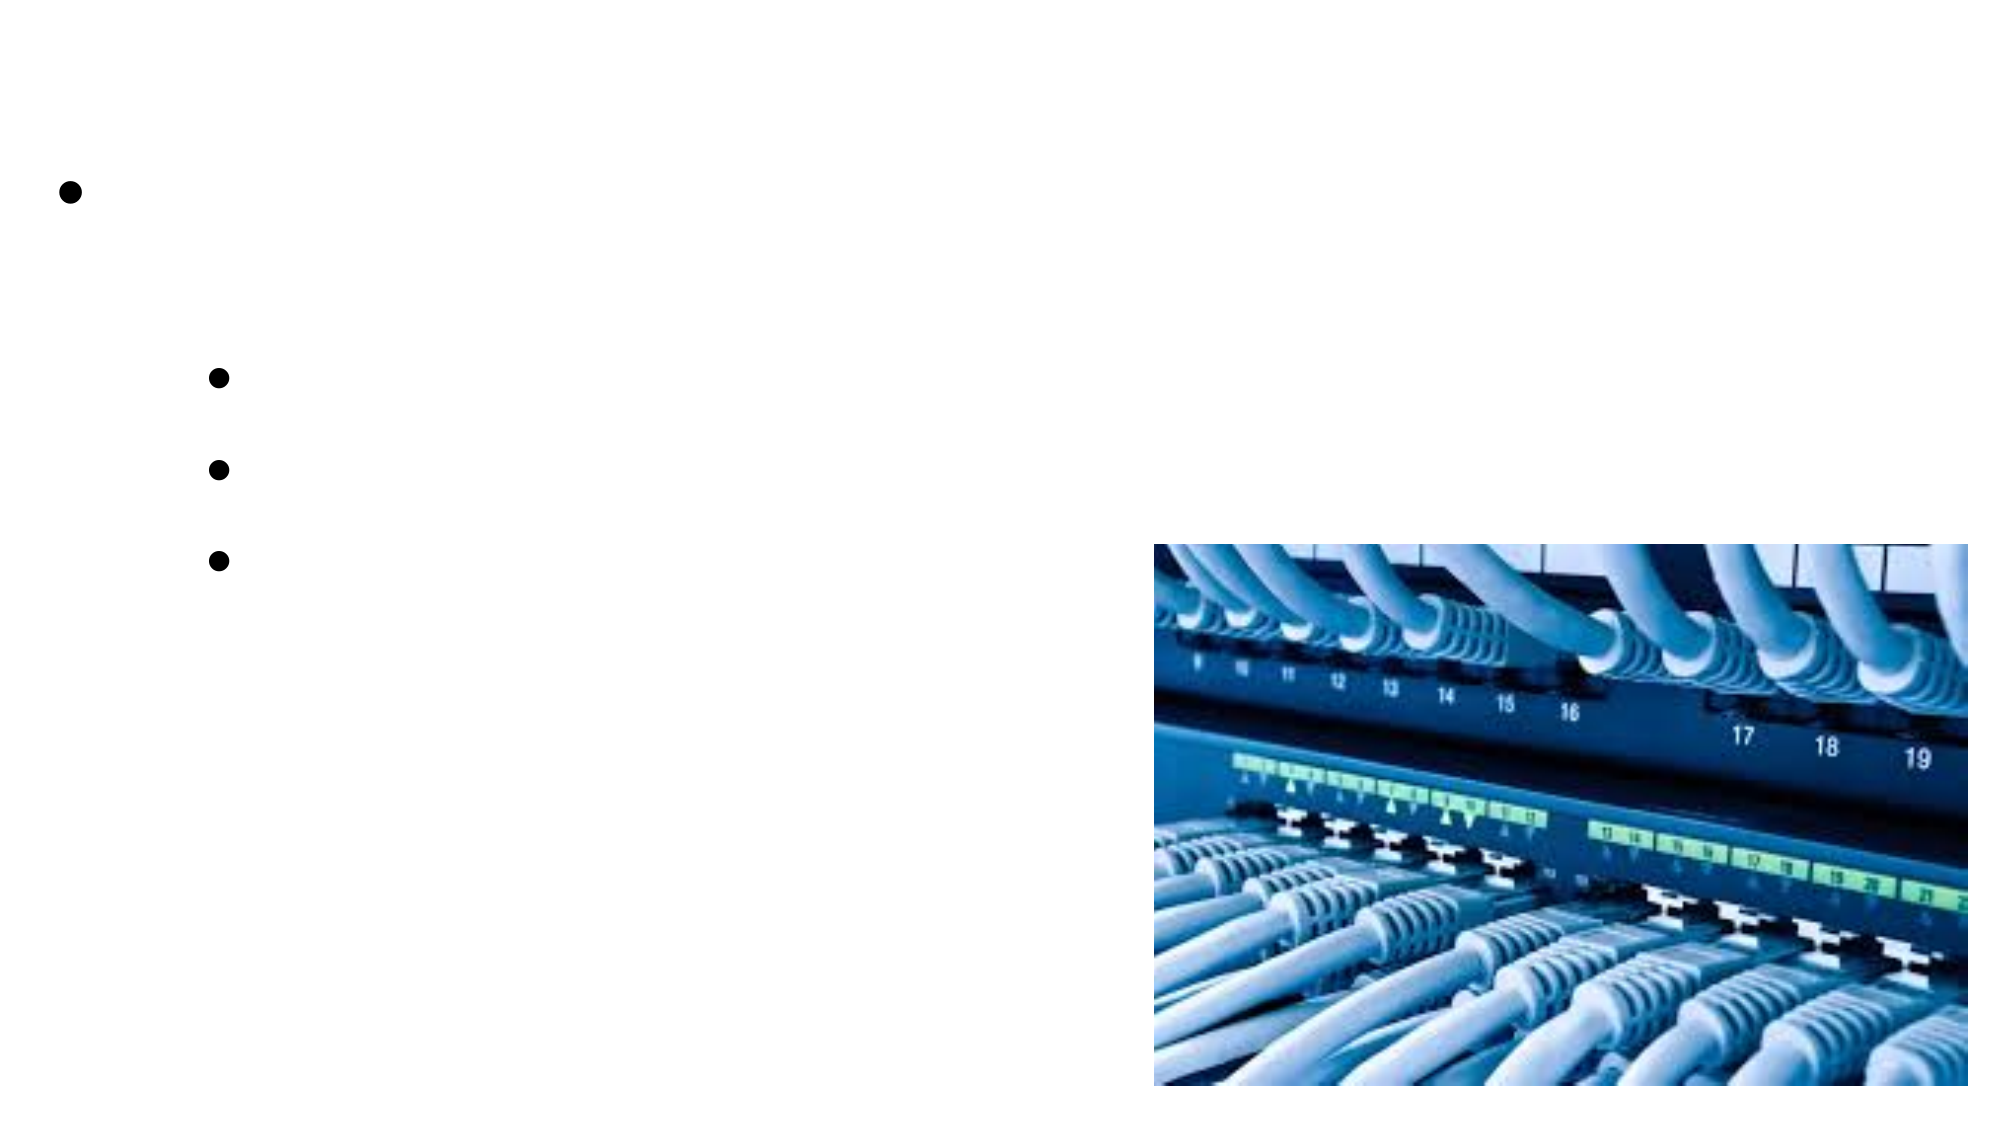

# DMR Basic Terminology
Some other terms we won't go into great detail on but you can explore once you're into DMR
Tier I, II, and III (Amateur typically uses Tier II)
Talker Alias
Promiscuous Mode